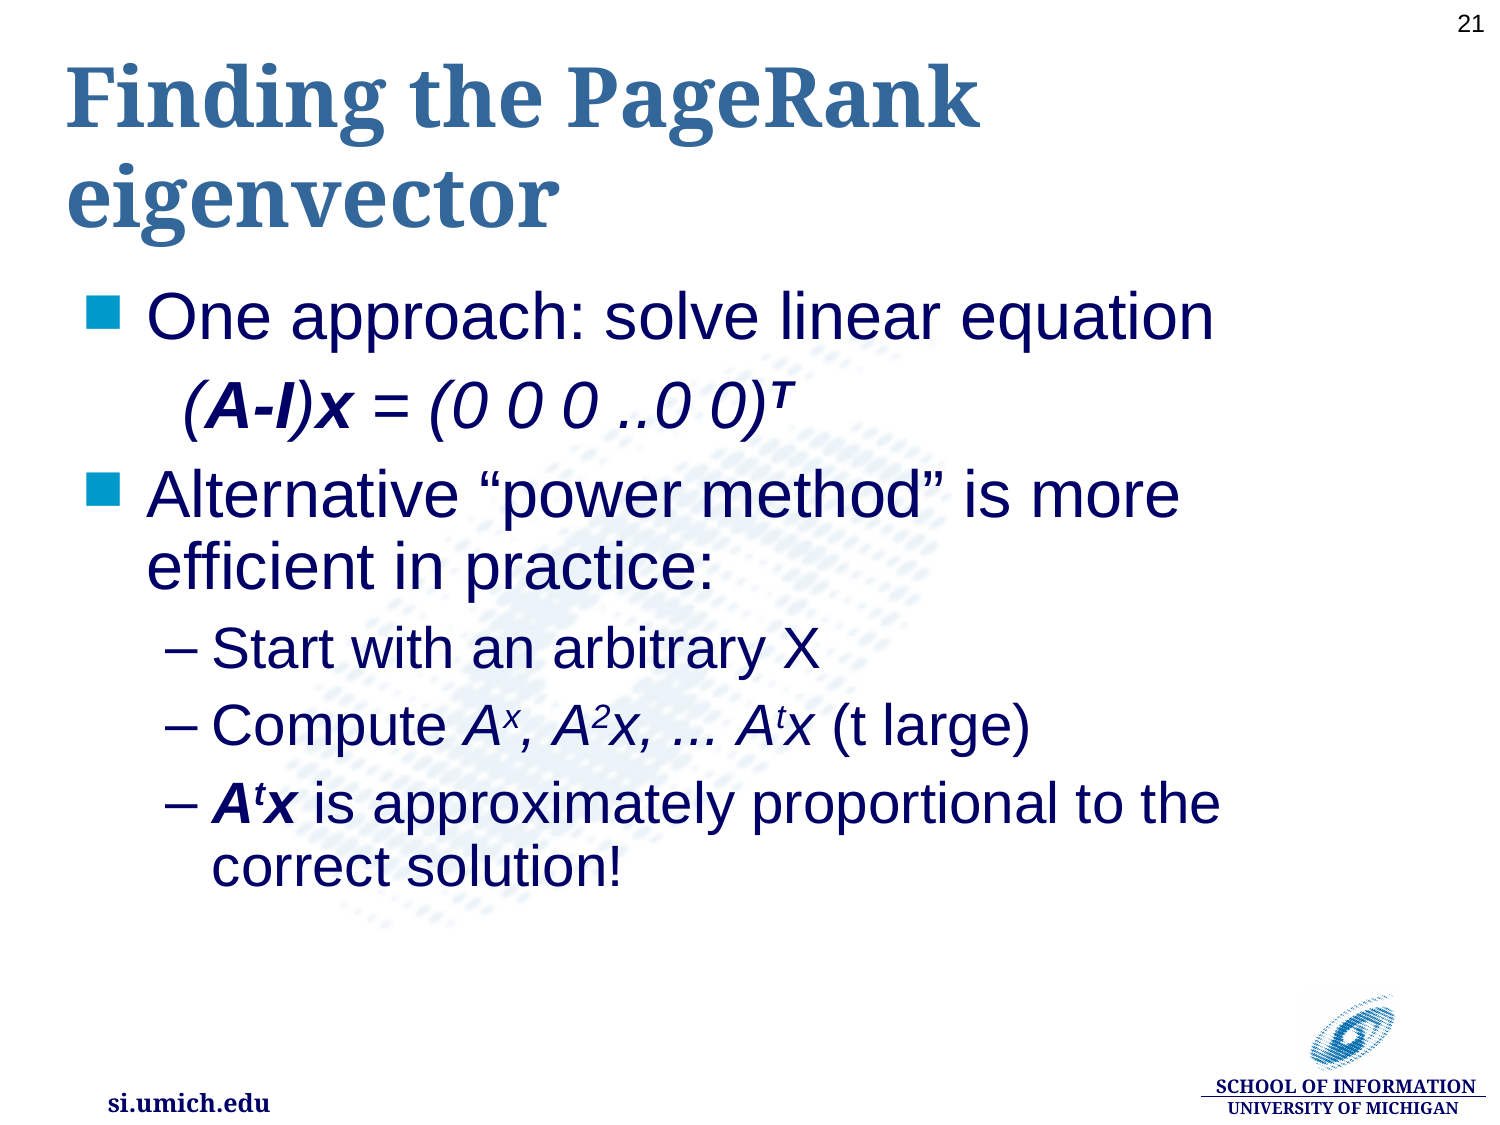

# Finding the PageRank eigenvector
One approach: solve linear equation
 (A-I)x = (0 0 0 ..0 0)T
Alternative “power method” is more efficient in practice:
Start with an arbitrary X
Compute Ax, A2x, ... Atx (t large)
Atx is approximately proportional to the correct solution!